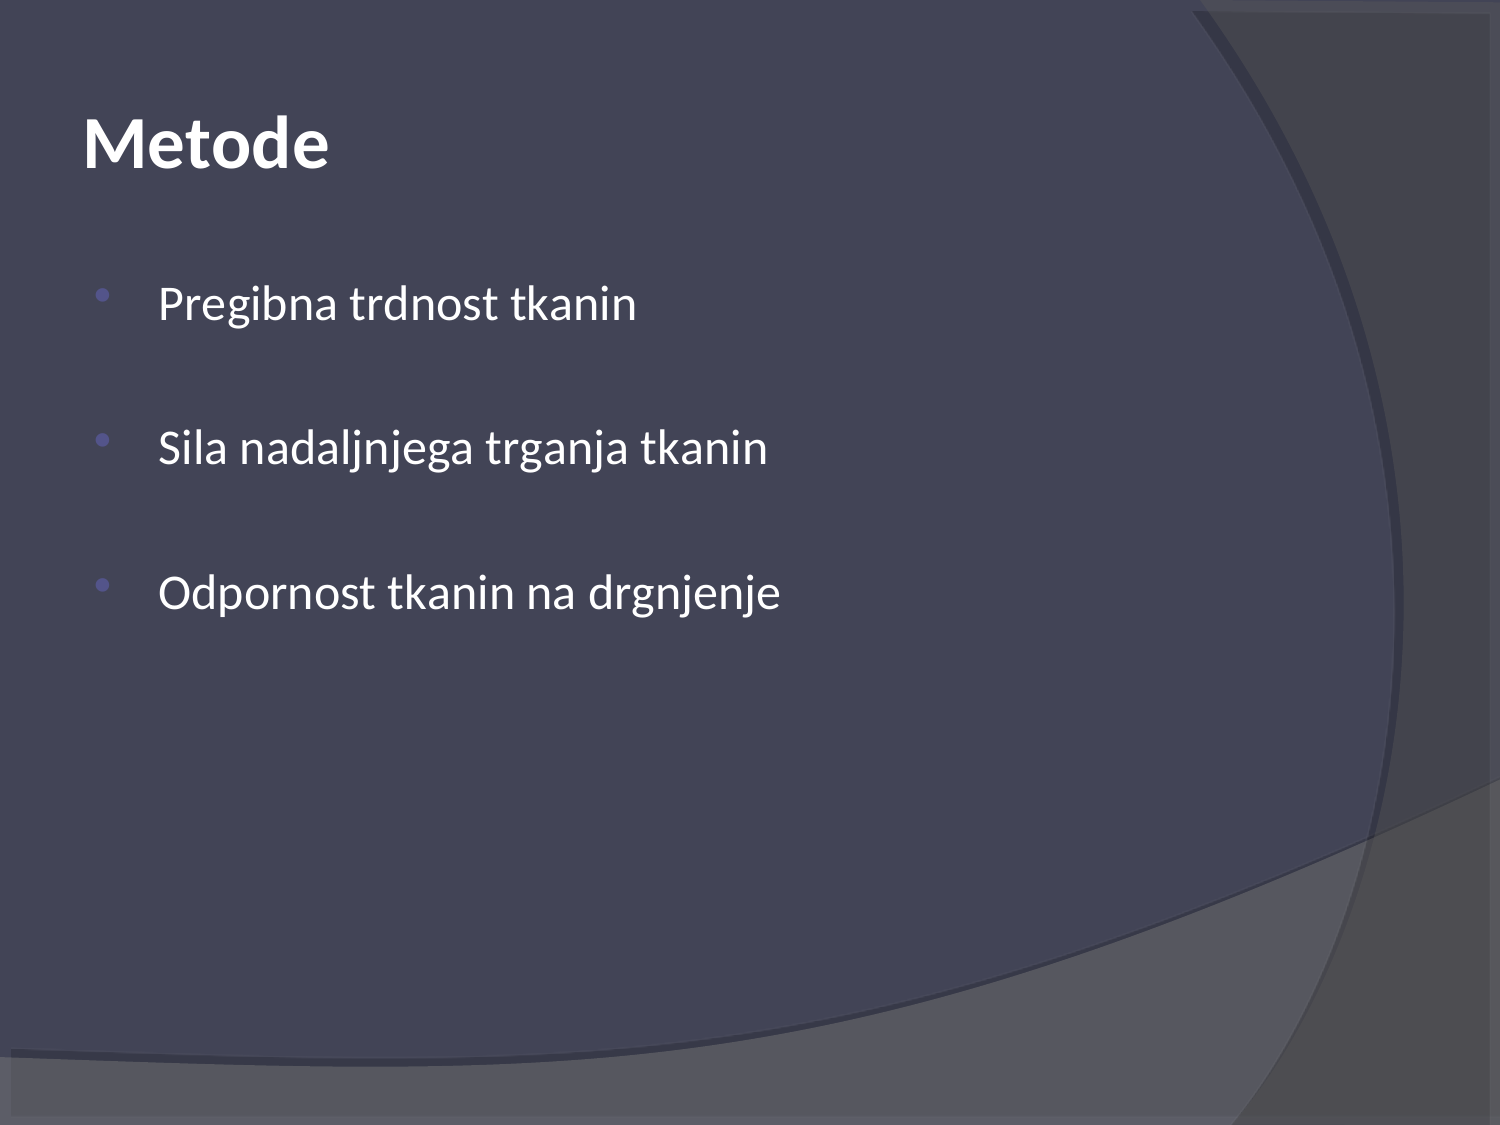

# Metode
Pregibna trdnost tkanin
Sila nadaljnjega trganja tkanin
Odpornost tkanin na drgnjenje